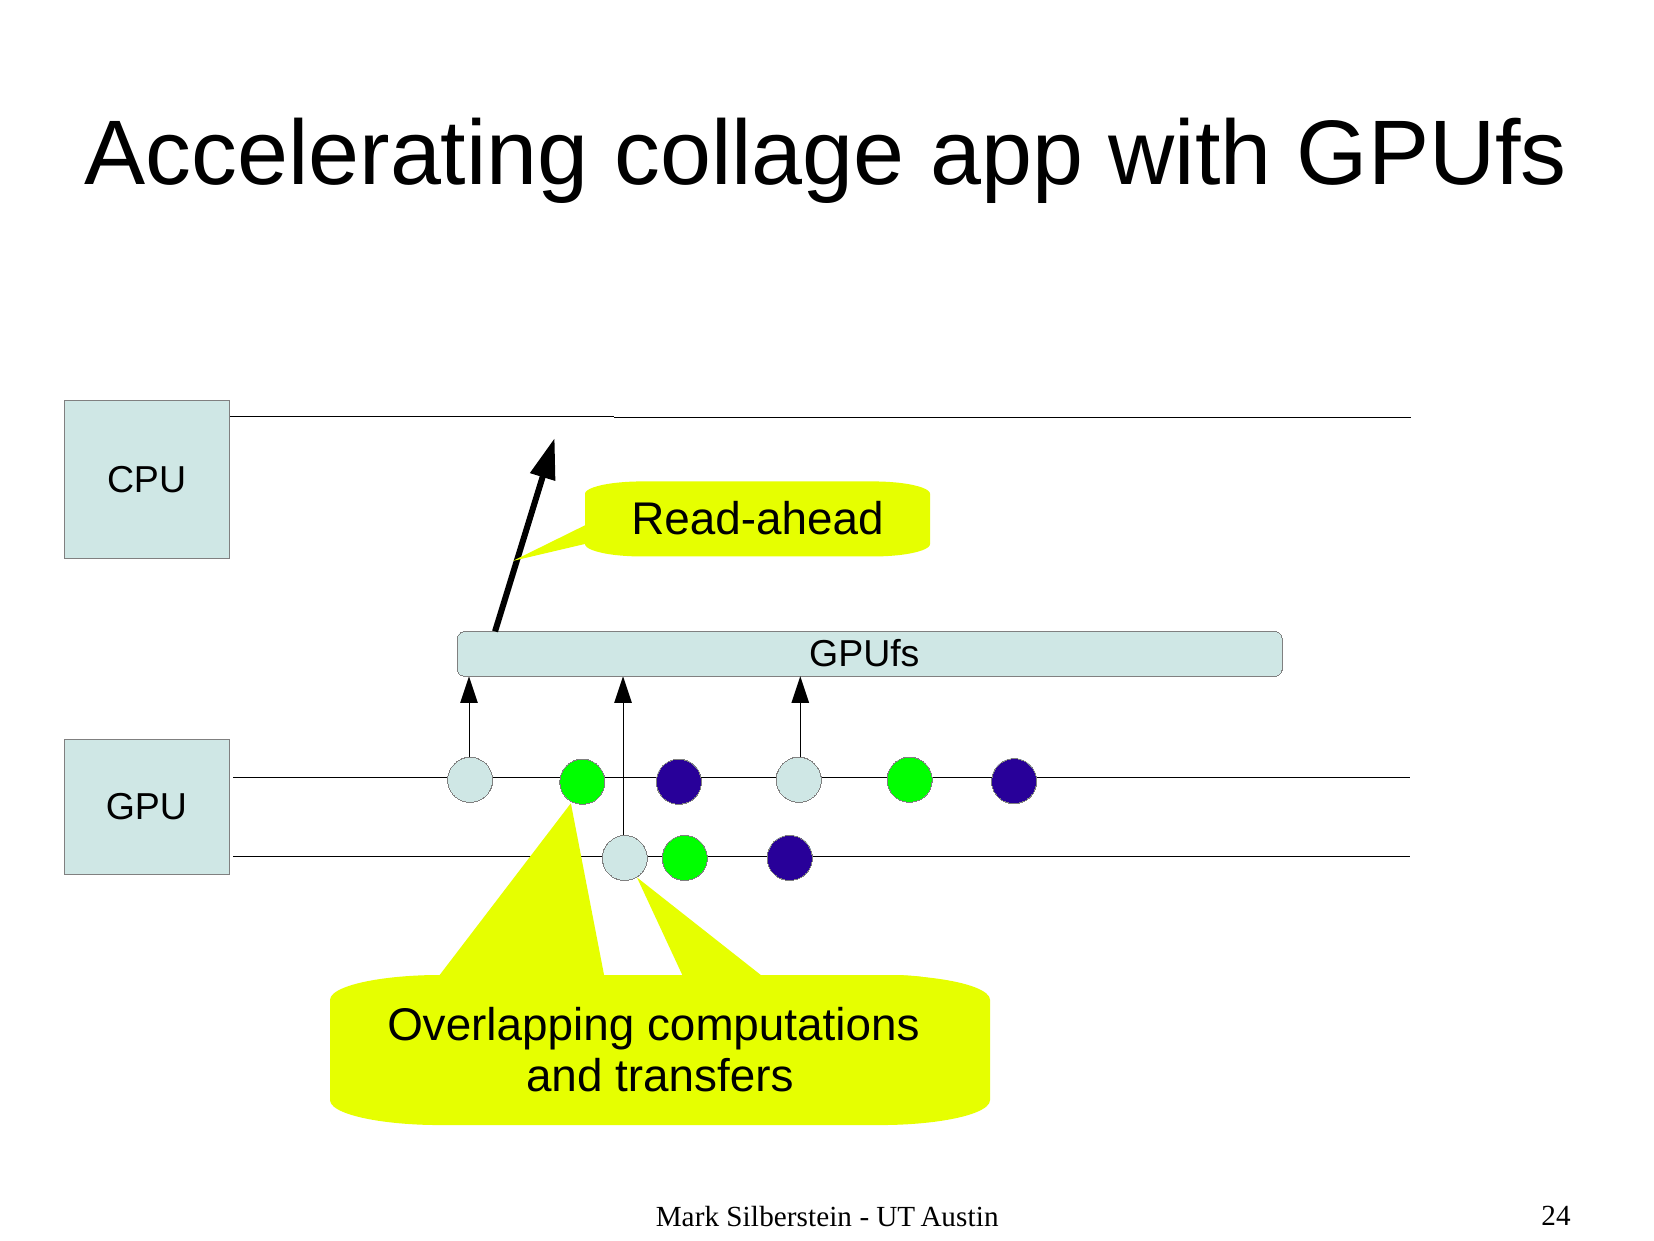

# Accelerating collage app with GPUfs
CPU
CPU
CPU
Read-ahead
GPUfs
GPUfs buffer cache
GPUfs
GPU
Overlapping computations
and transfers
Overlapping
24
Mark Silberstein - UT Austin